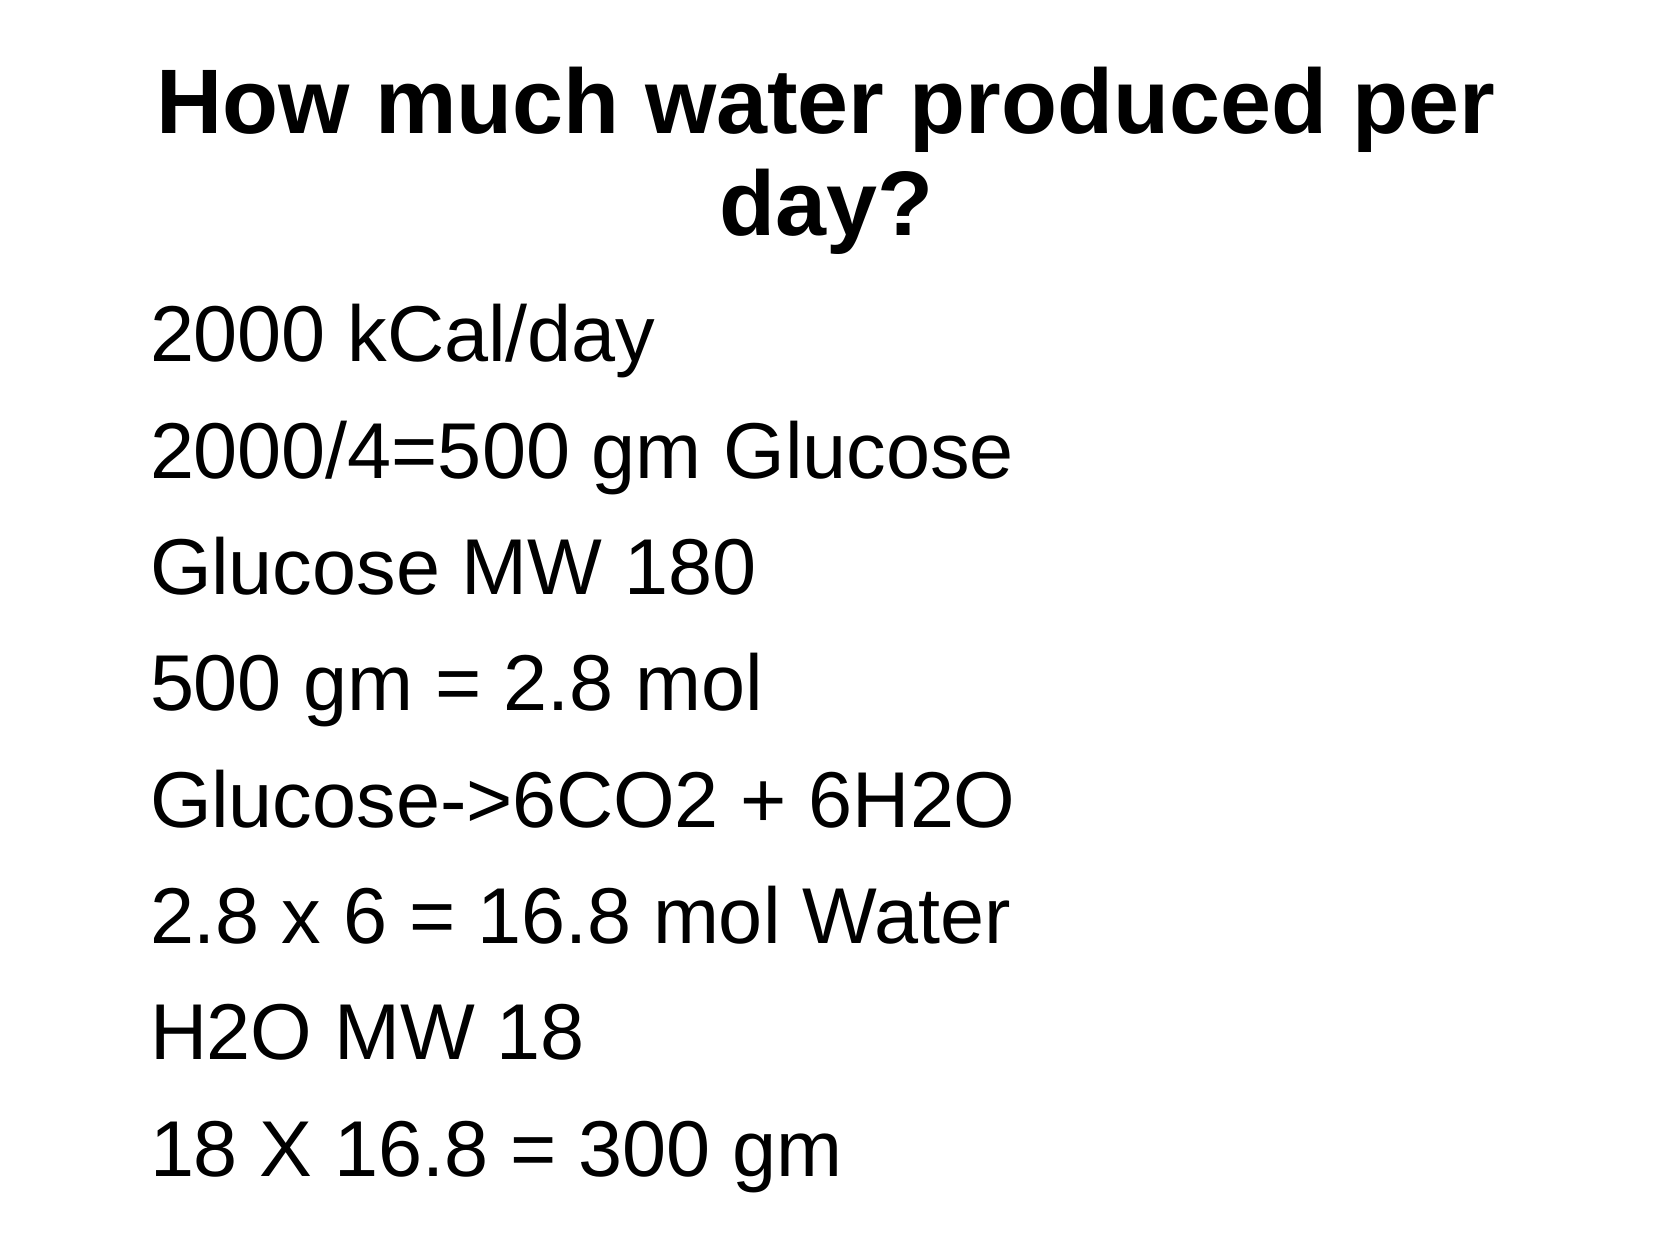

# How much water produced per day?
2000 kCal/day
2000/4=500 gm Glucose
Glucose MW 180
500 gm = 2.8 mol
Glucose->6CO2 + 6H2O
2.8 x 6 = 16.8 mol Water
H2O MW 18
18 X 16.8 = 300 gm